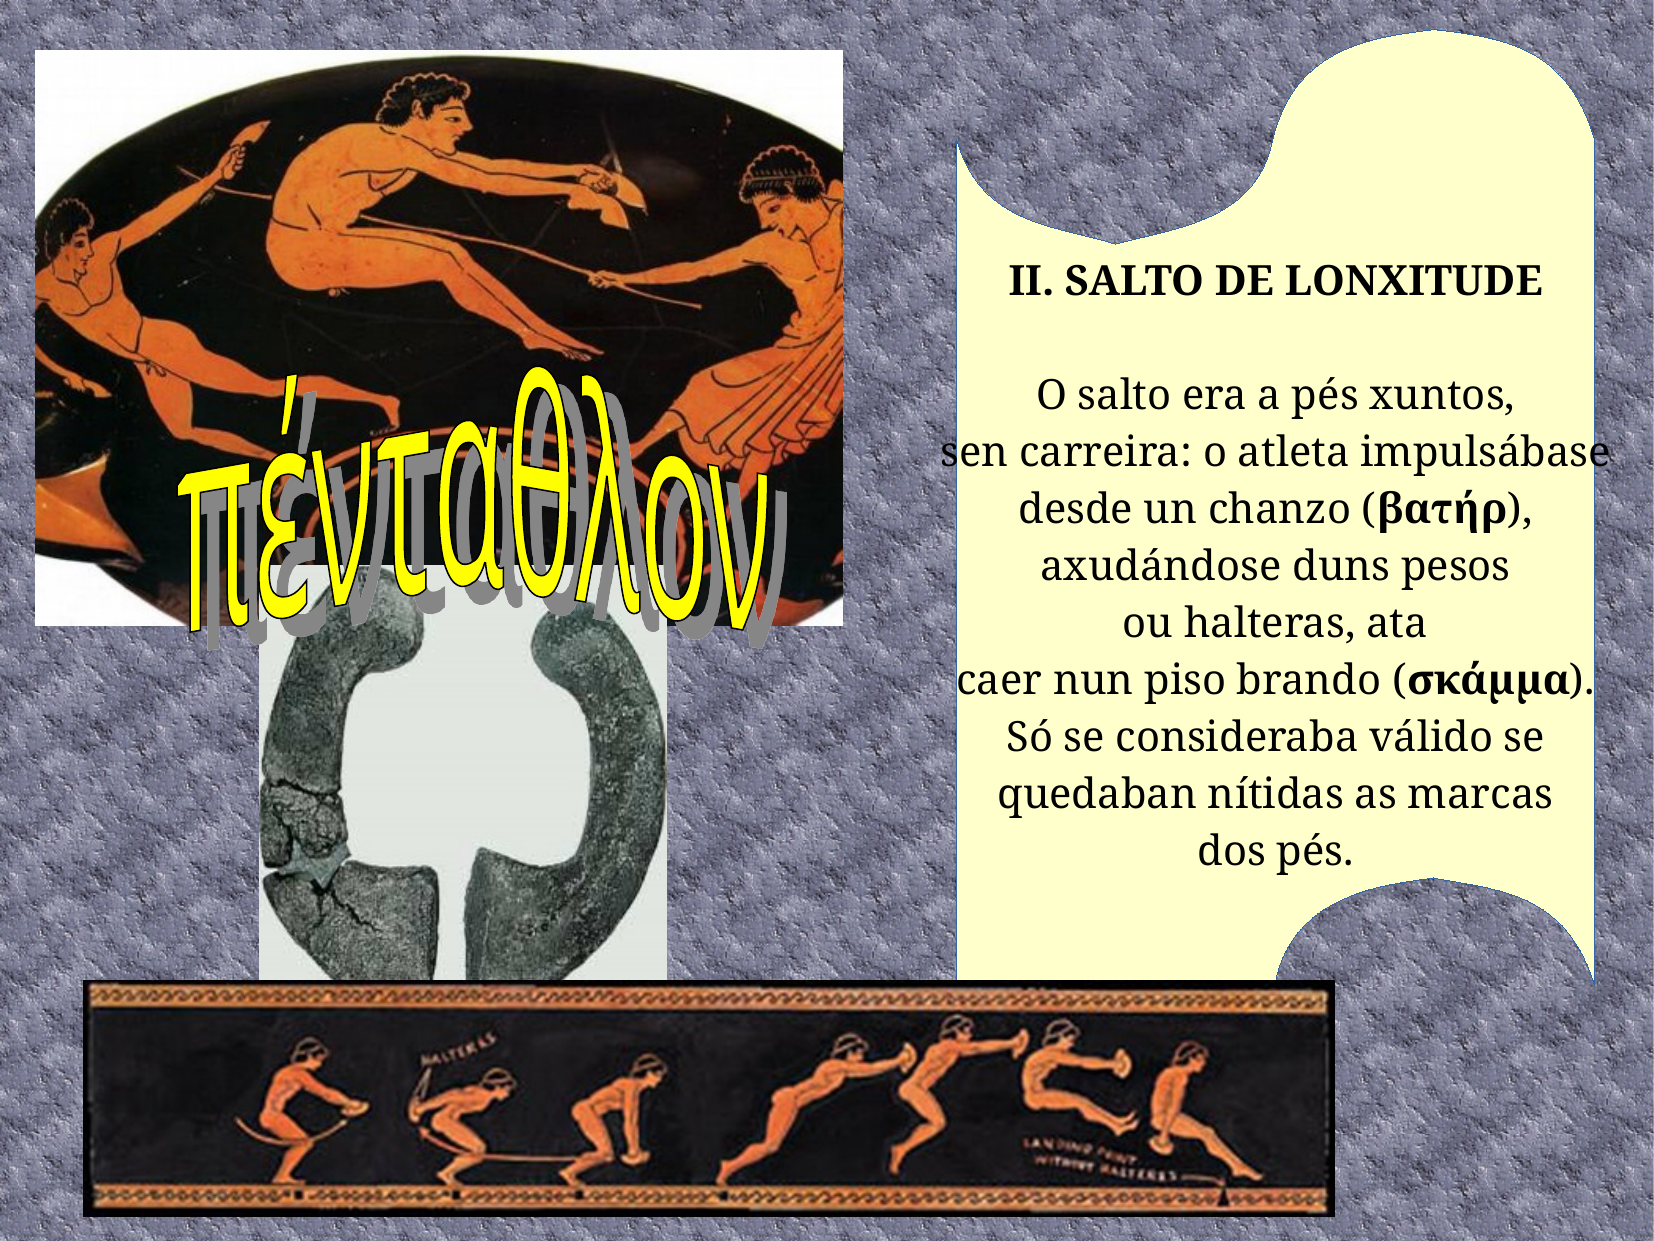

II. SALTO DE LONXITUDE
O salto era a pés xuntos,
sen carreira: o atleta impulsábase
desde un chanzo (βατήρ),
axudándose duns pesos
ou halteras, ata
caer nun piso brando (σκάμμα).
Só se consideraba válido se
quedaban nítidas as marcas
dos pés.
πένταθλον